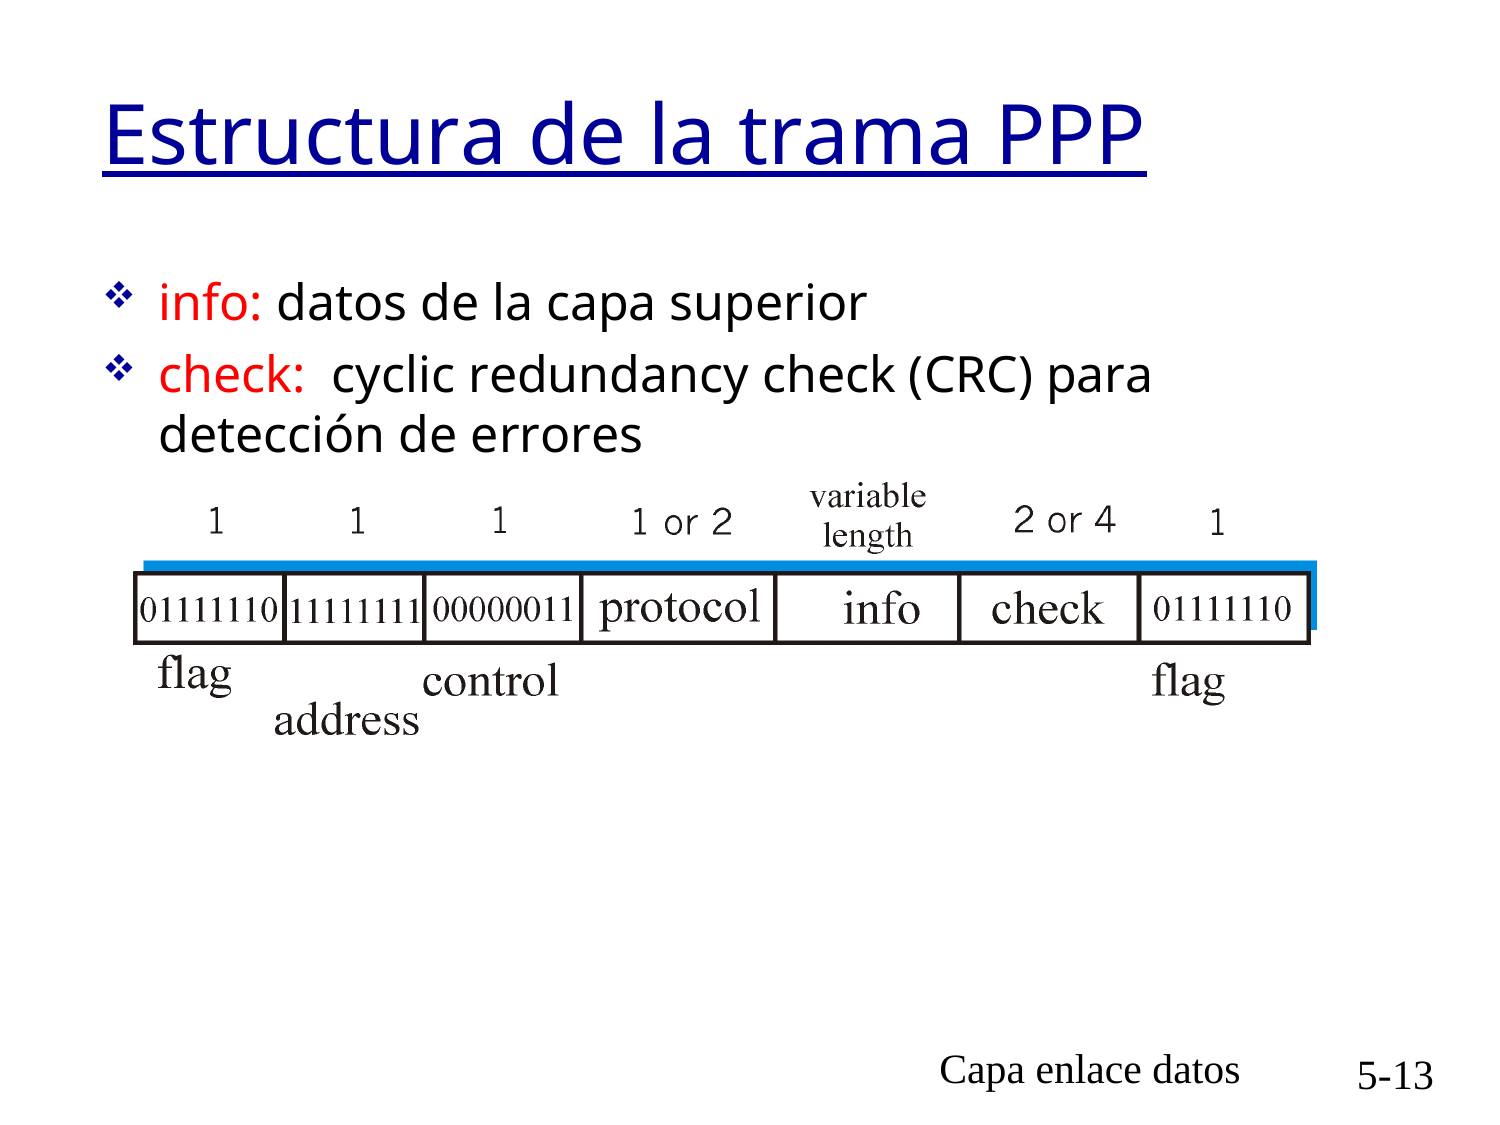

# Estructura de la trama PPP
info: datos de la capa superior
check: cyclic redundancy check (CRC) para detección de errores
13